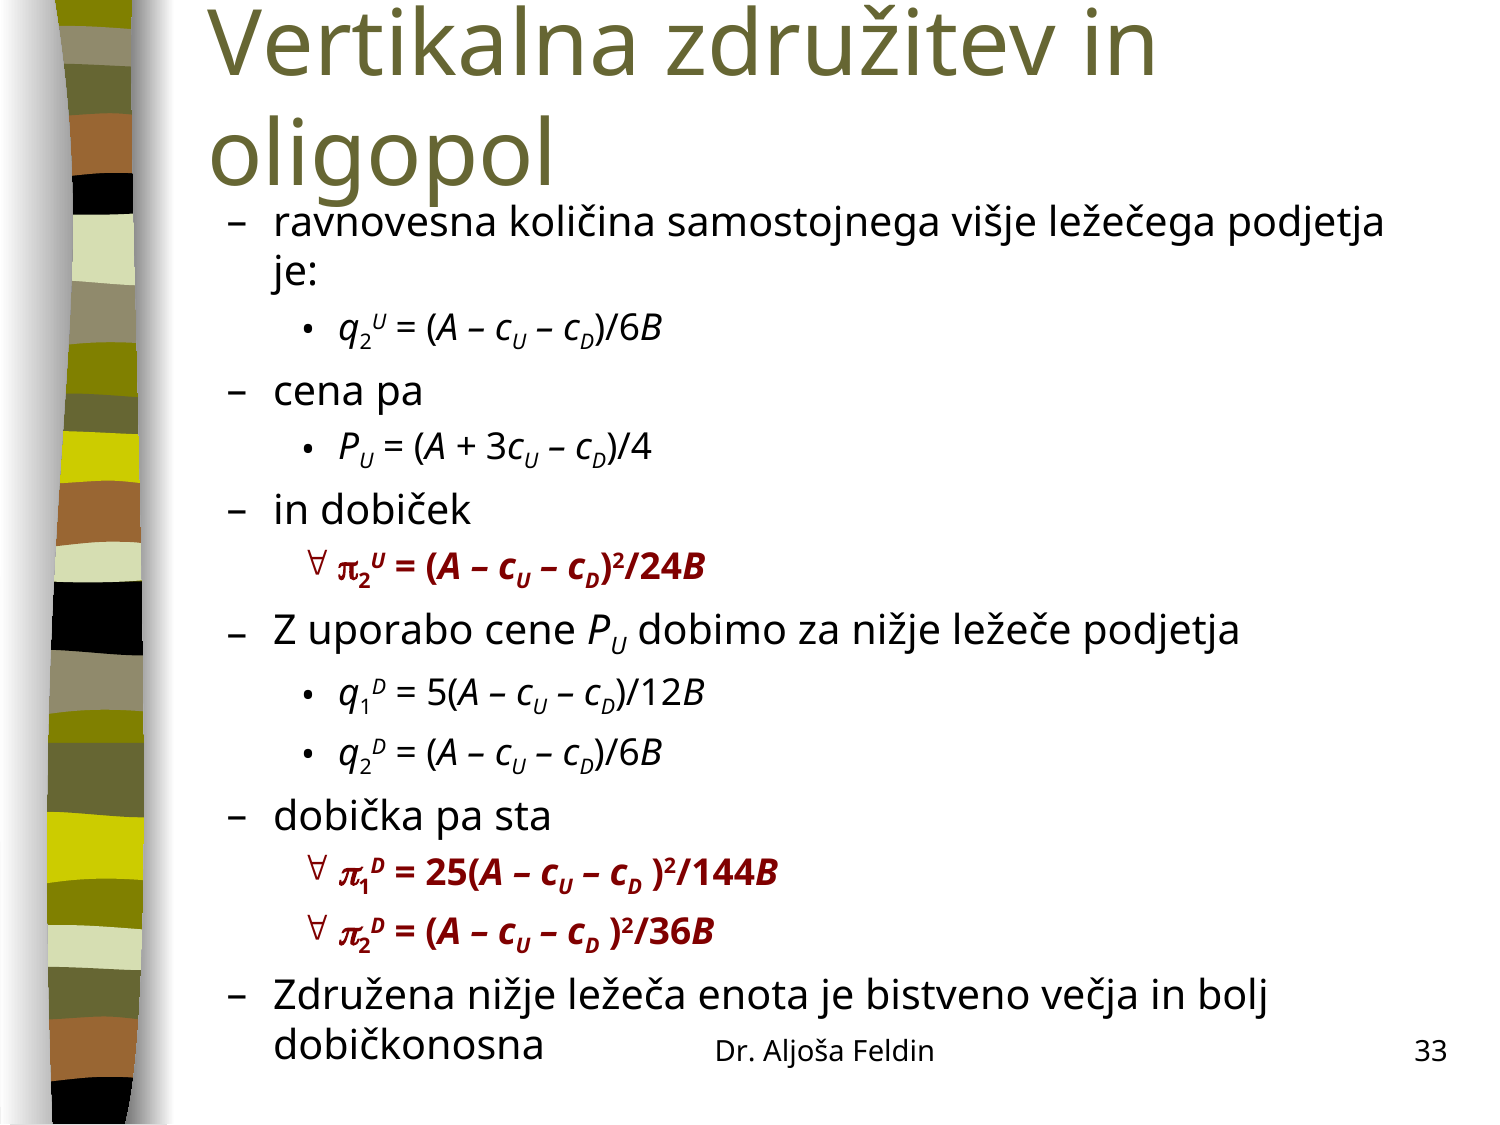

Vertikalna združitev in oligopol
# ravnovesna količina samostojnega višje ležečega podjetja je:
q2U = (A – cU – cD)/6B
cena pa
PU = (A + 3cU – cD)/4
in dobiček
2U = (A – cU – cD)2/24B
Z uporabo cene PU dobimo za nižje ležeče podjetja
q1D = 5(A – cU – cD)/12B
q2D = (A – cU – cD)/6B
dobička pa sta
1D = 25(A – cU – cD )2/144B
2D = (A – cU – cD )2/36B
Združena nižje ležeča enota je bistveno večja in bolj dobičkonosna
Dr. Aljoša Feldin